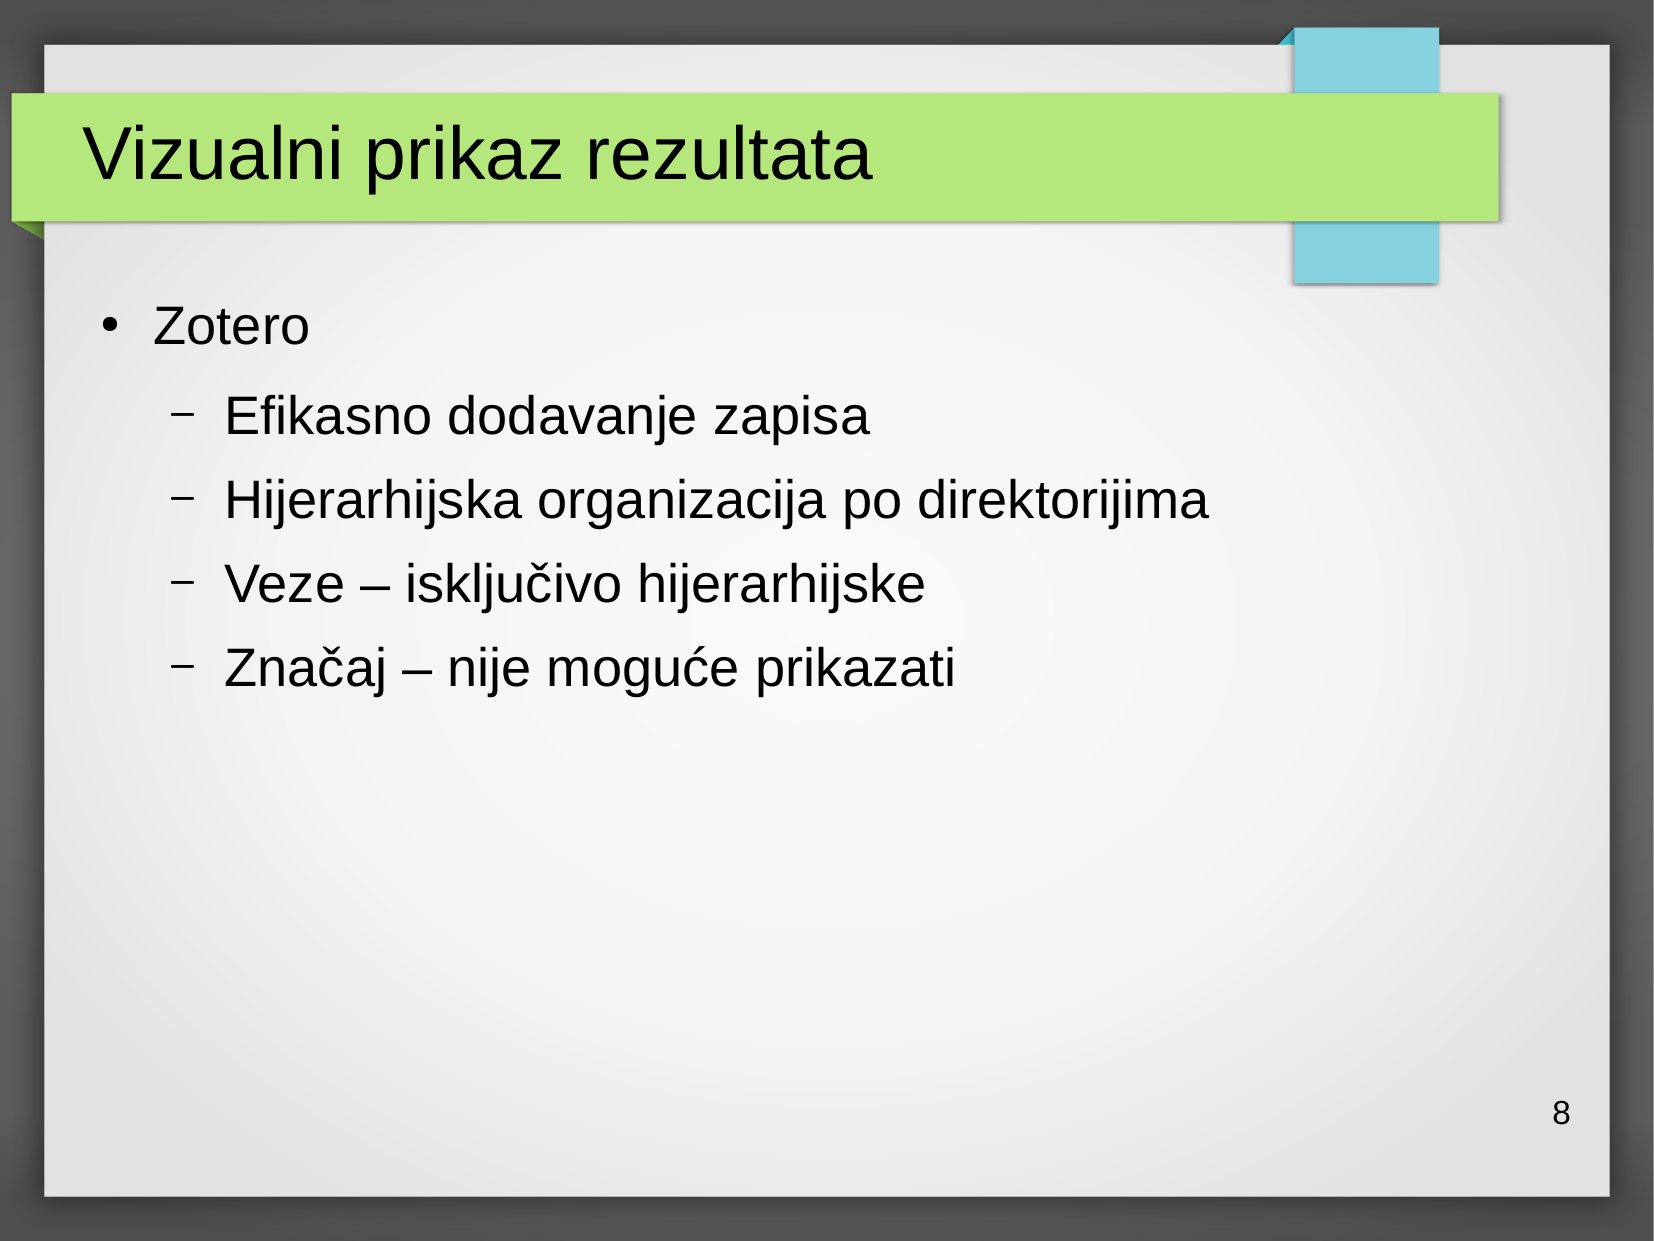

# Vizualni prikaz rezultata
Zotero
Efikasno dodavanje zapisa
Hijerarhijska organizacija po direktorijima
Veze – isključivo hijerarhijske
Značaj – nije moguće prikazati
8